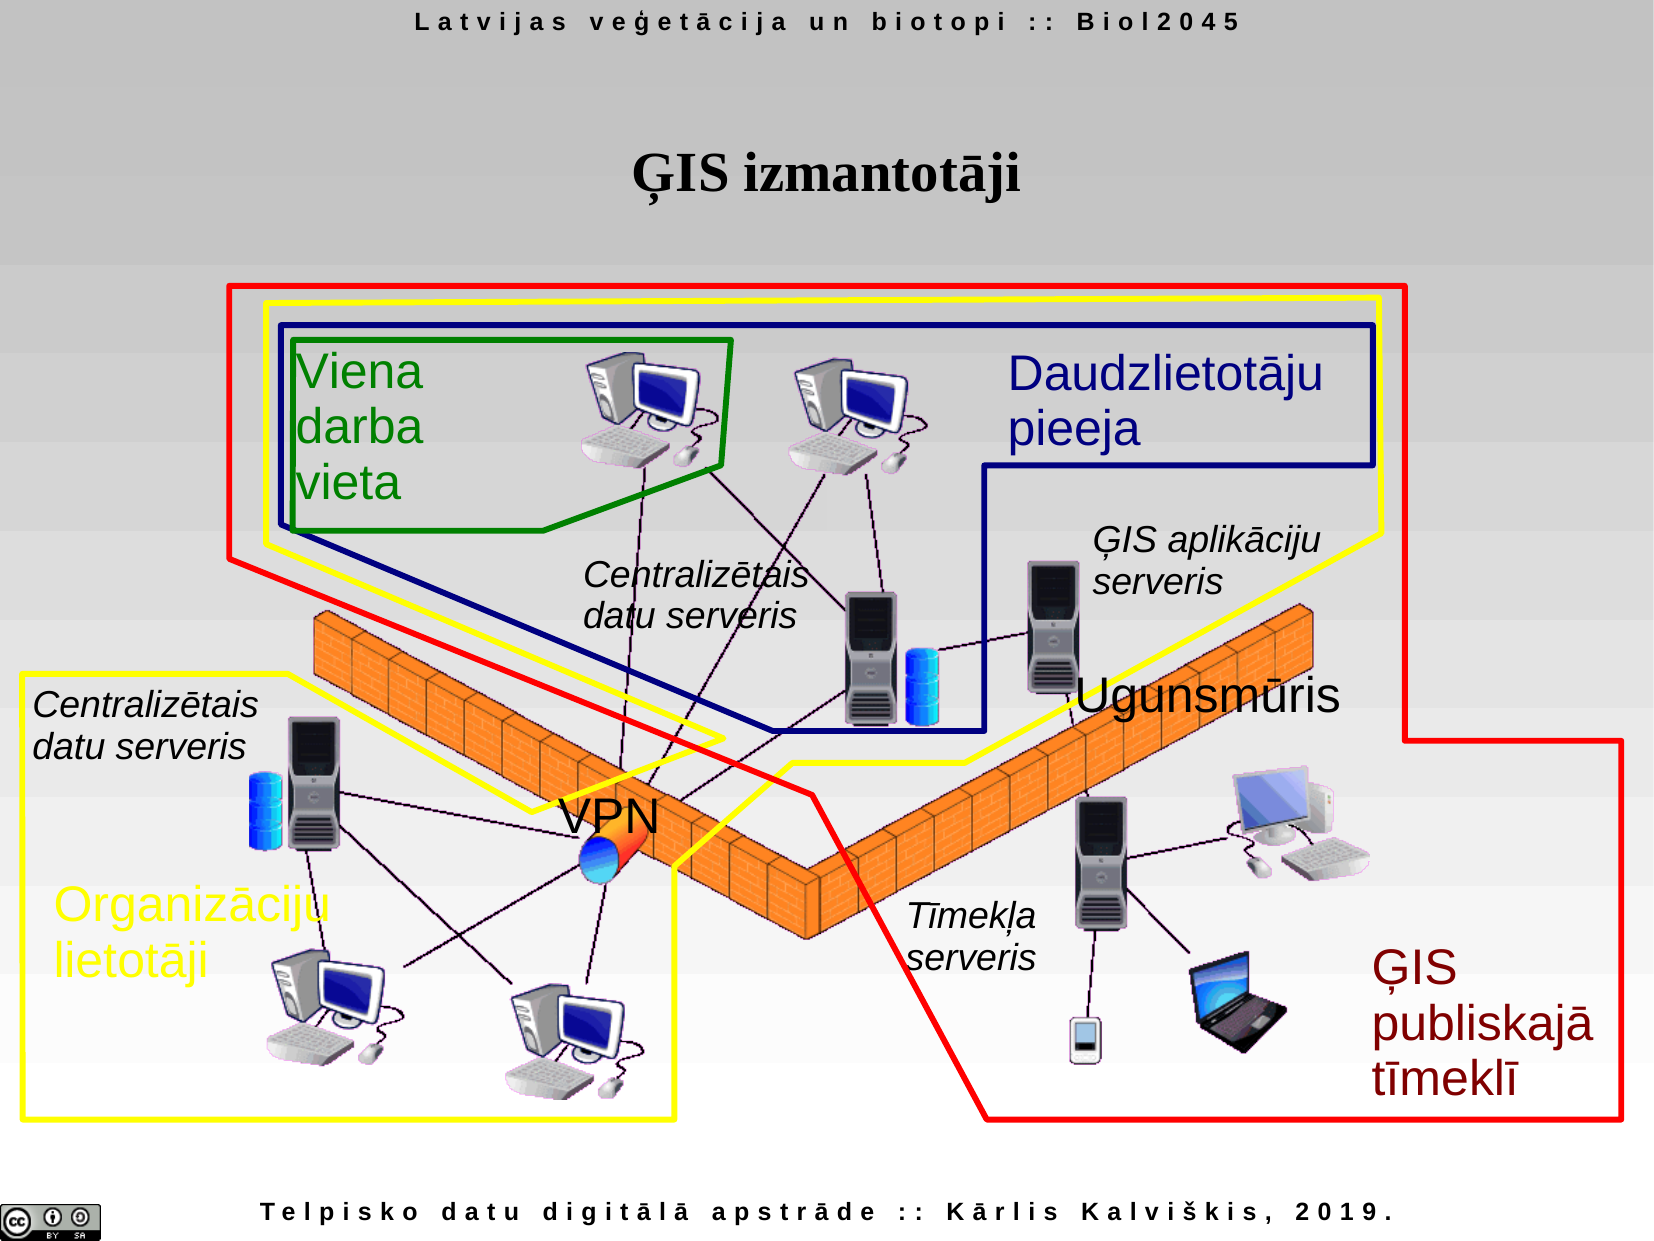

# ĢIS izmantotāji
ĢIS publiskajā tīmeklī
Organizāciju lietotāji
Daudzlietotāju pieeja
Viena
darba
vieta
ĢIS aplikāciju serveris
Centralizētais datu serveris
Ugunsmūris
Centralizētais datu serveris
VPN
Tīmekļa serveris
Sadali bildi pa detaļām, lai parādas secīgi